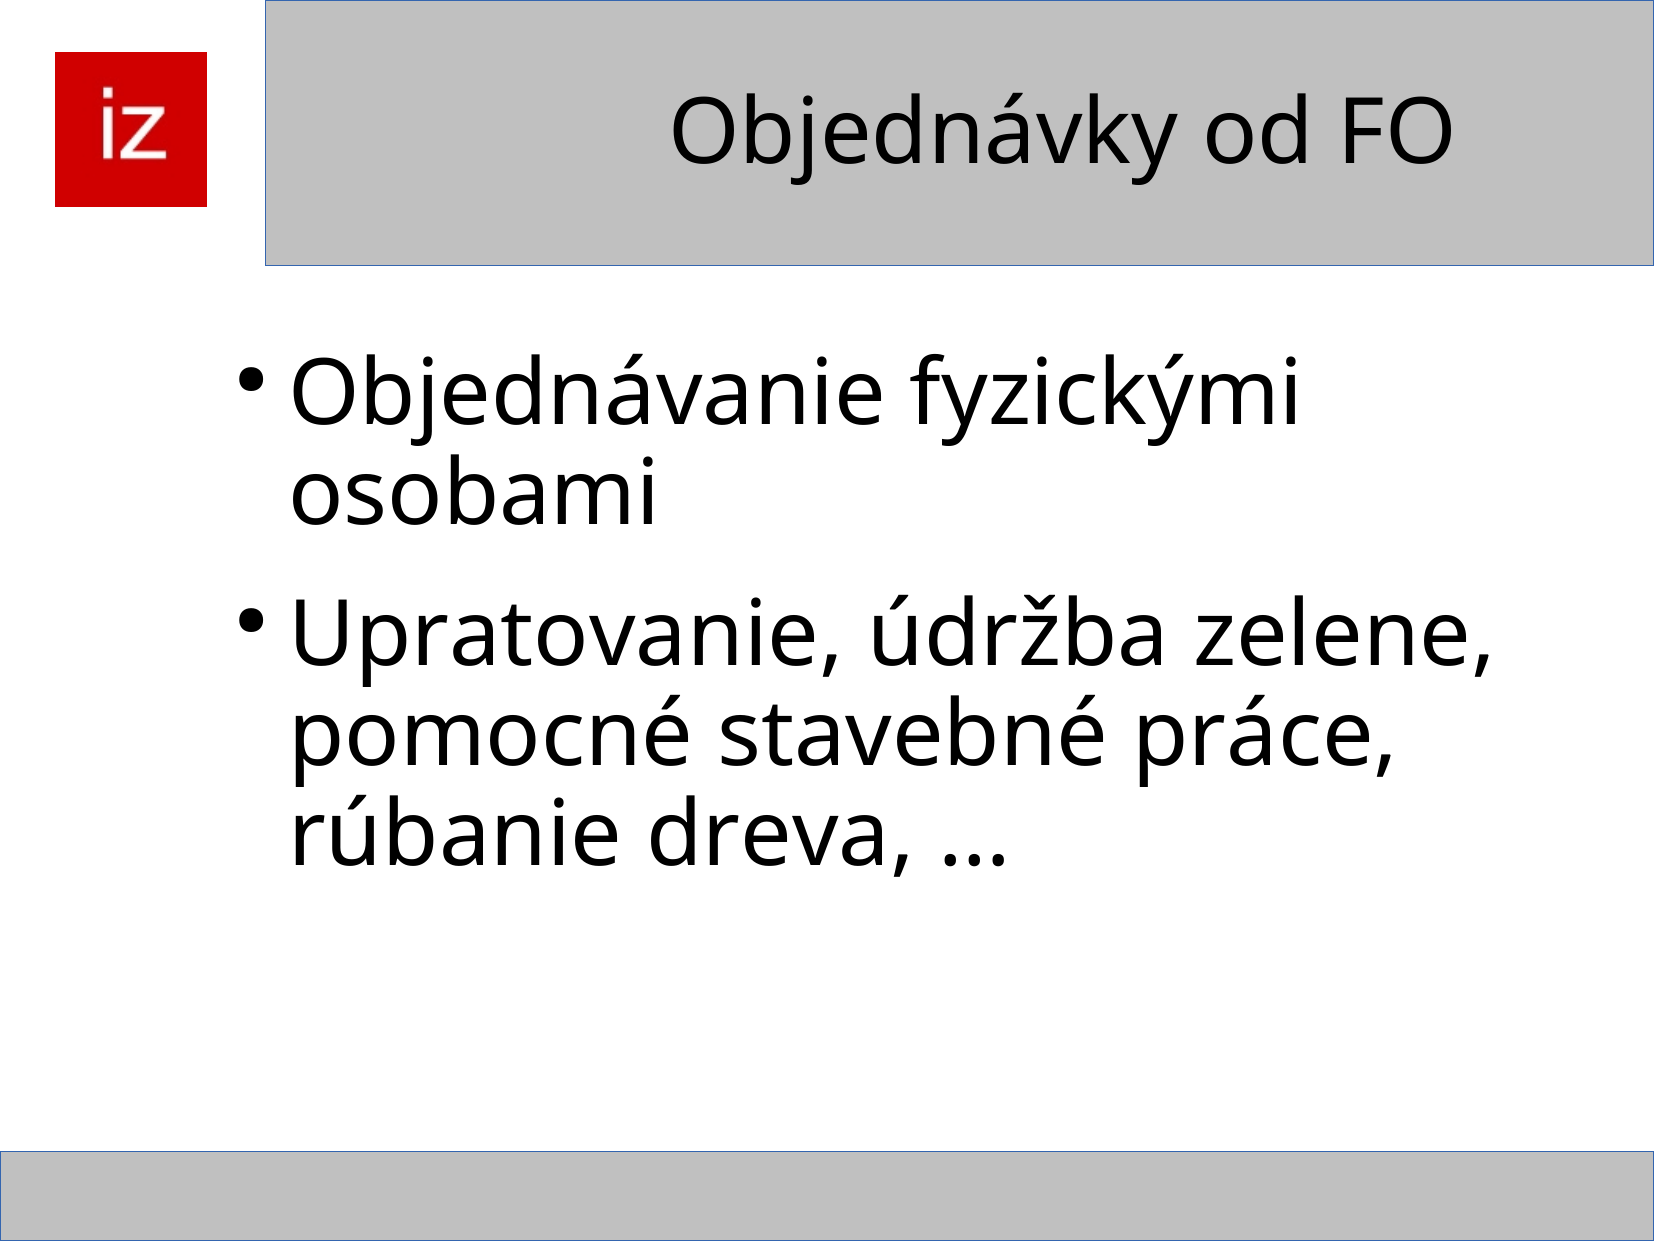

# Objednávky od FO
Objednávanie fyzickými osobami
Upratovanie, údržba zelene, pomocné stavebné práce, rúbanie dreva, …